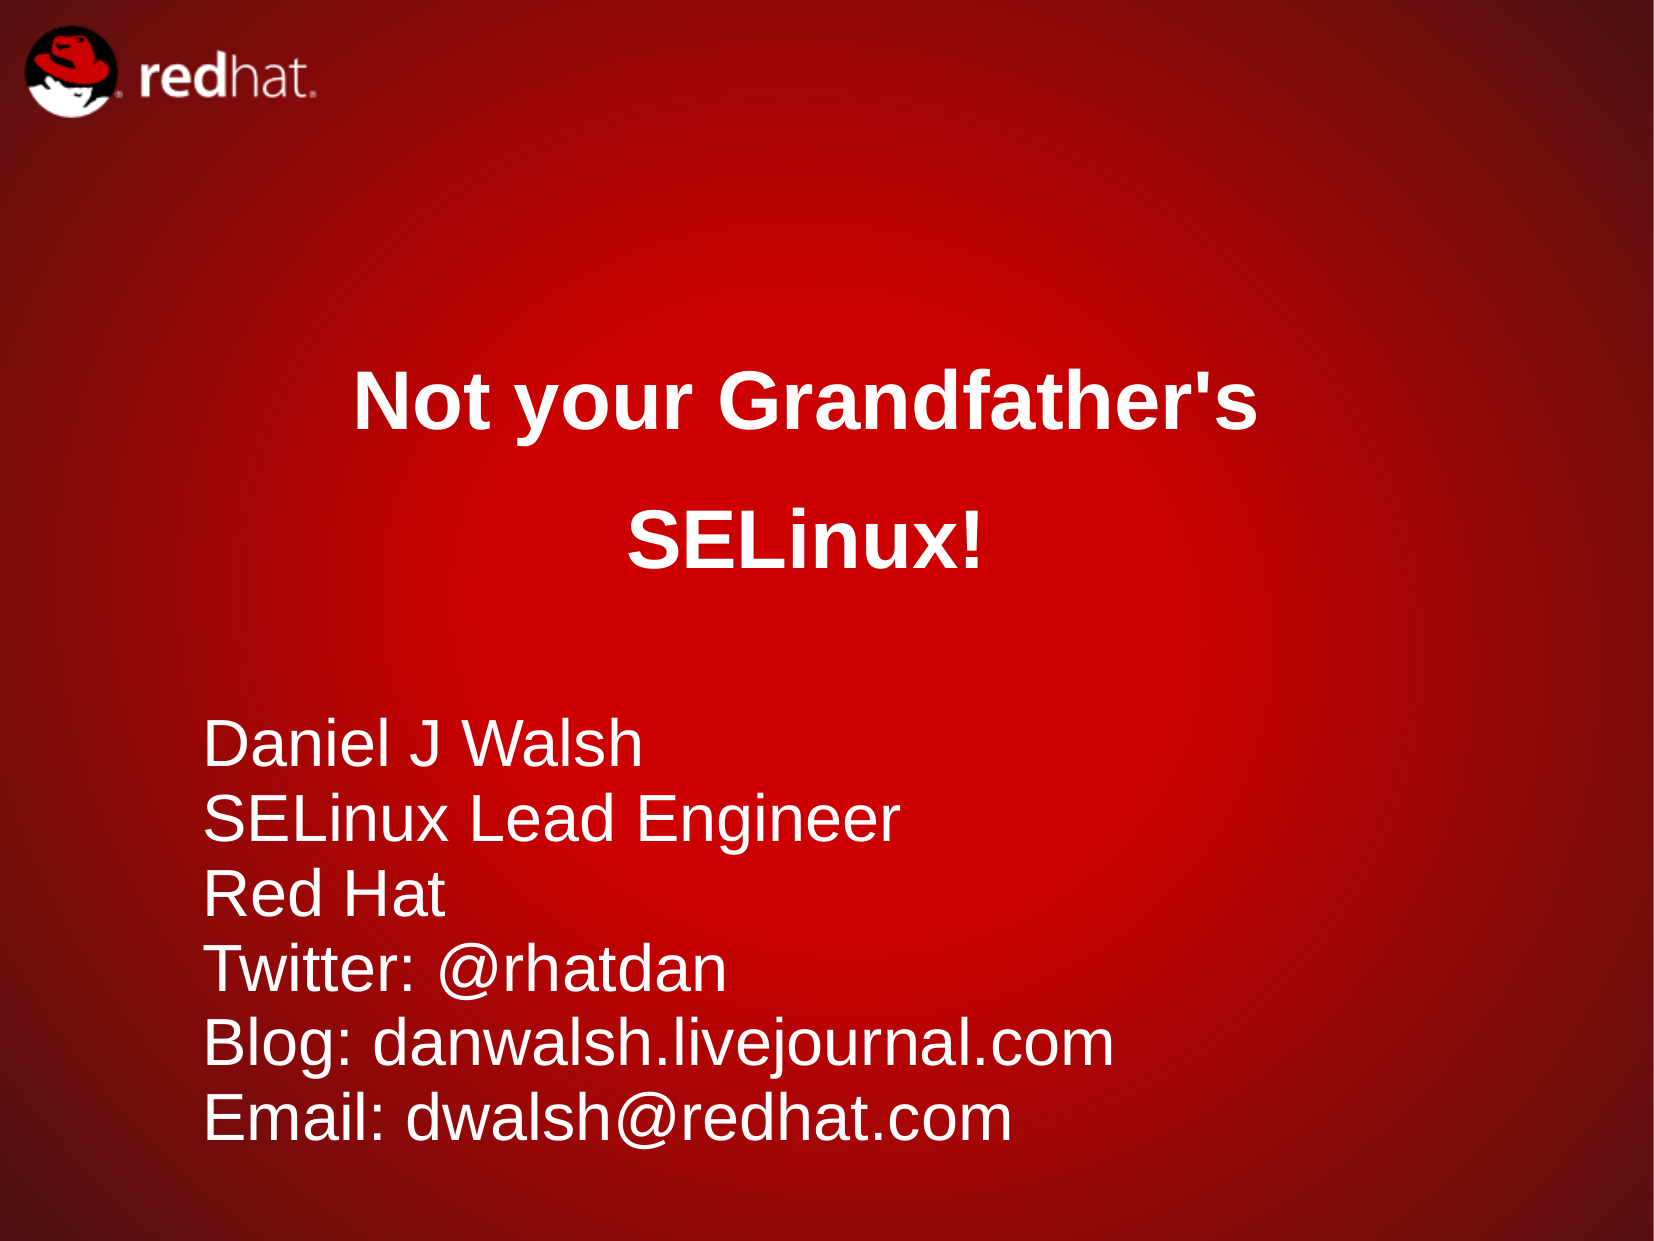

Not your Grandfather's SELinux!
Daniel J Walsh
SELinux Lead Engineer
Red Hat
Twitter: @rhatdan
Blog: danwalsh.livejournal.com
Email: dwalsh@redhat.com